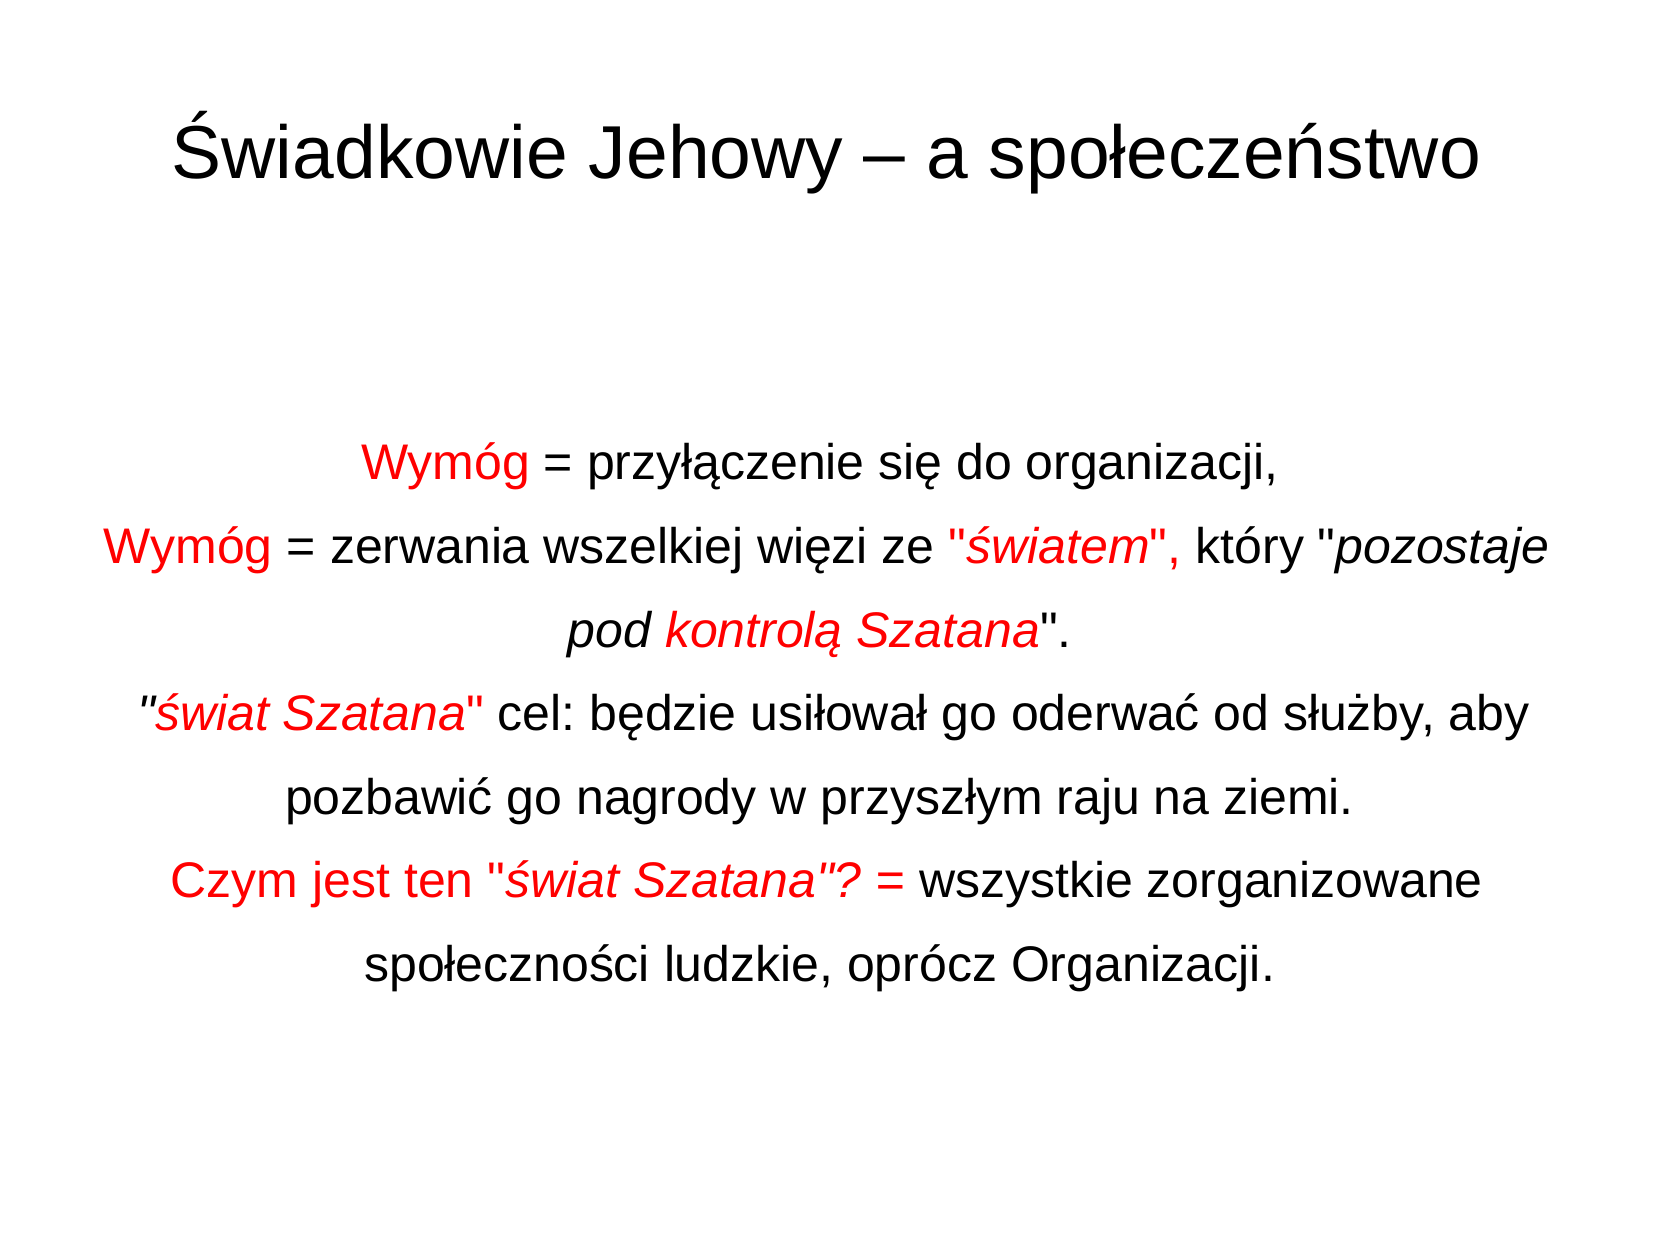

# Świadkowie Jehowy – a społeczeństwo
Wymóg = przyłączenie się do organizacji,
Wymóg = zerwania wszelkiej więzi ze "światem", który "pozostaje pod kontrolą Szatana".
 "świat Szatana" cel: będzie usiłował go oderwać od służby, aby pozbawić go nagrody w przyszłym raju na ziemi.
Czym jest ten "świat Szatana"? = wszystkie zorganizowane społeczności ludzkie, oprócz Organizacji.